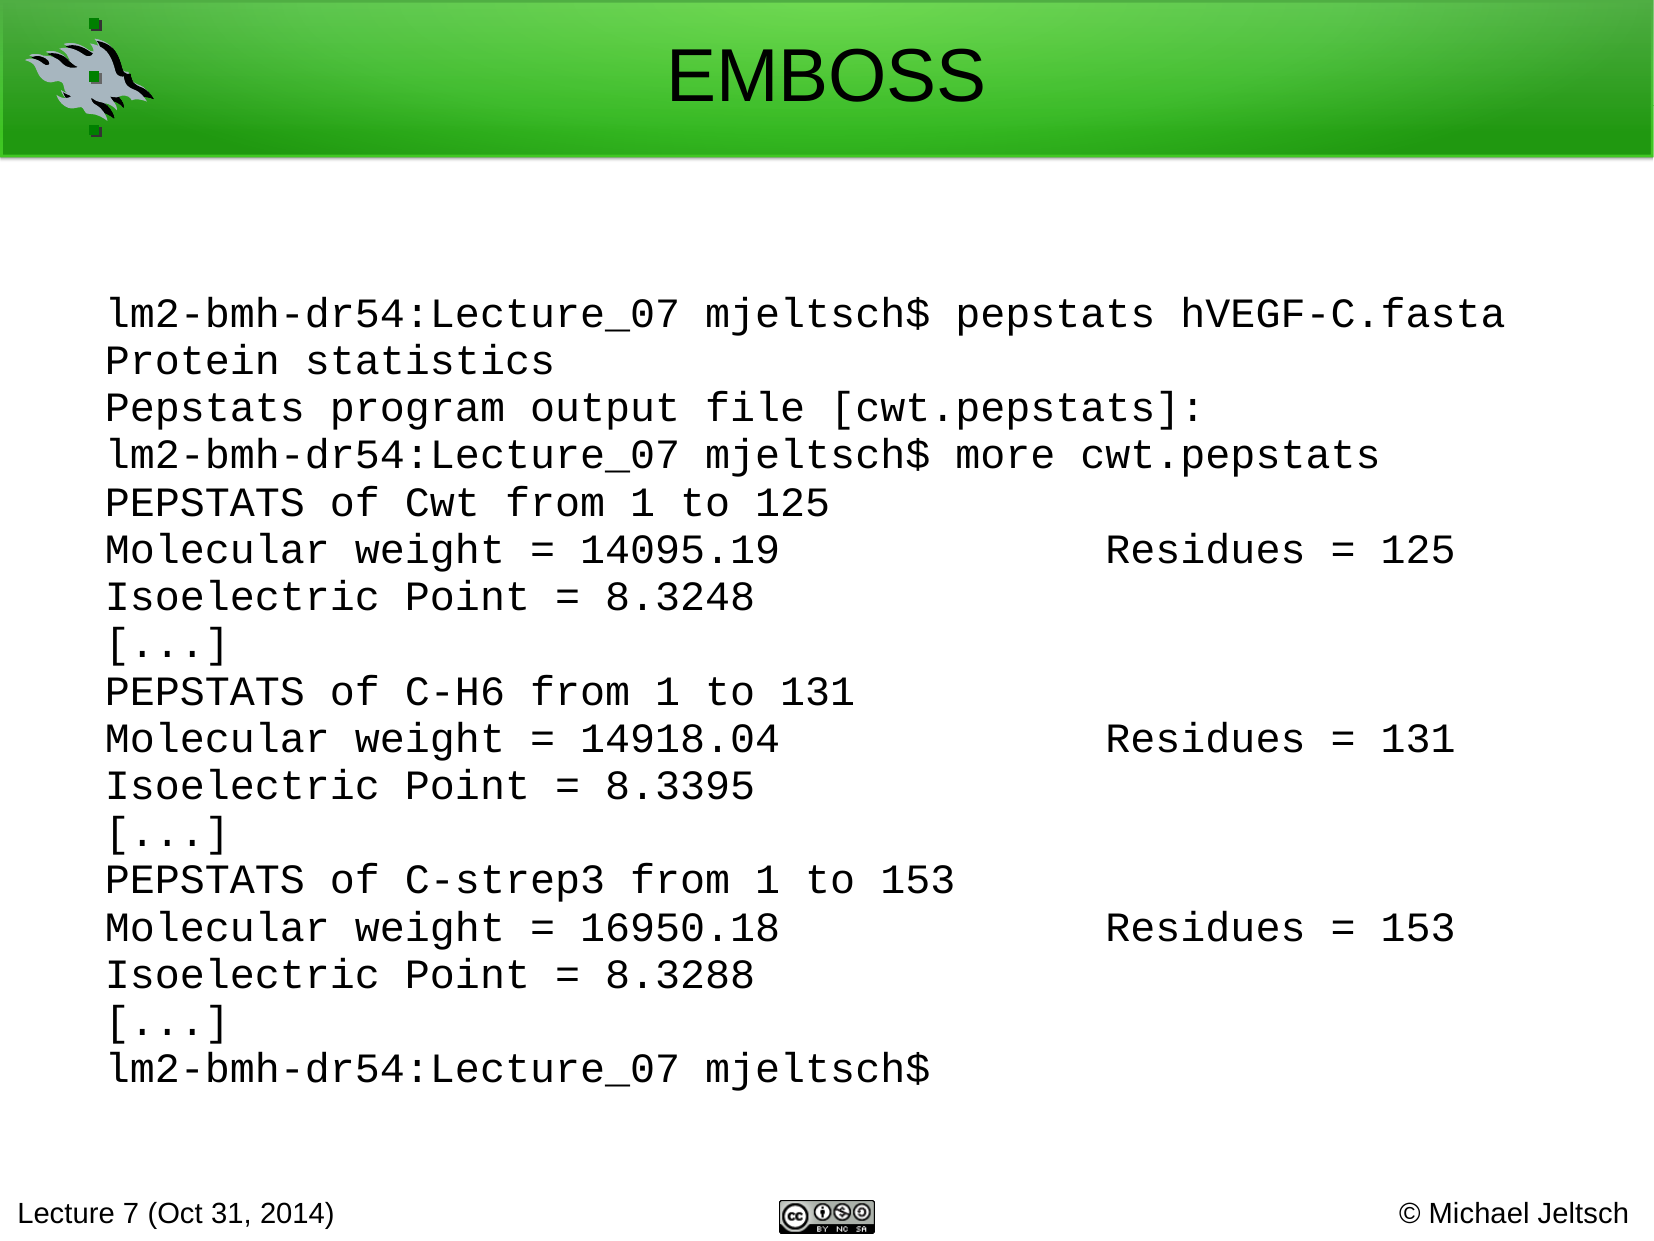

# EMBOSS
lm2-bmh-dr54:Lecture_07 mjeltsch$ pepstats hVEGF-C.fasta
Protein statistics
Pepstats program output file [cwt.pepstats]:
lm2-bmh-dr54:Lecture_07 mjeltsch$ more cwt.pepstats
PEPSTATS of Cwt from 1 to 125
Molecular weight = 14095.19 Residues = 125
Isoelectric Point = 8.3248
[...]
PEPSTATS of C-H6 from 1 to 131
Molecular weight = 14918.04 Residues = 131
Isoelectric Point = 8.3395
[...]
PEPSTATS of C-strep3 from 1 to 153
Molecular weight = 16950.18 Residues = 153
Isoelectric Point = 8.3288
[...]
lm2-bmh-dr54:Lecture_07 mjeltsch$